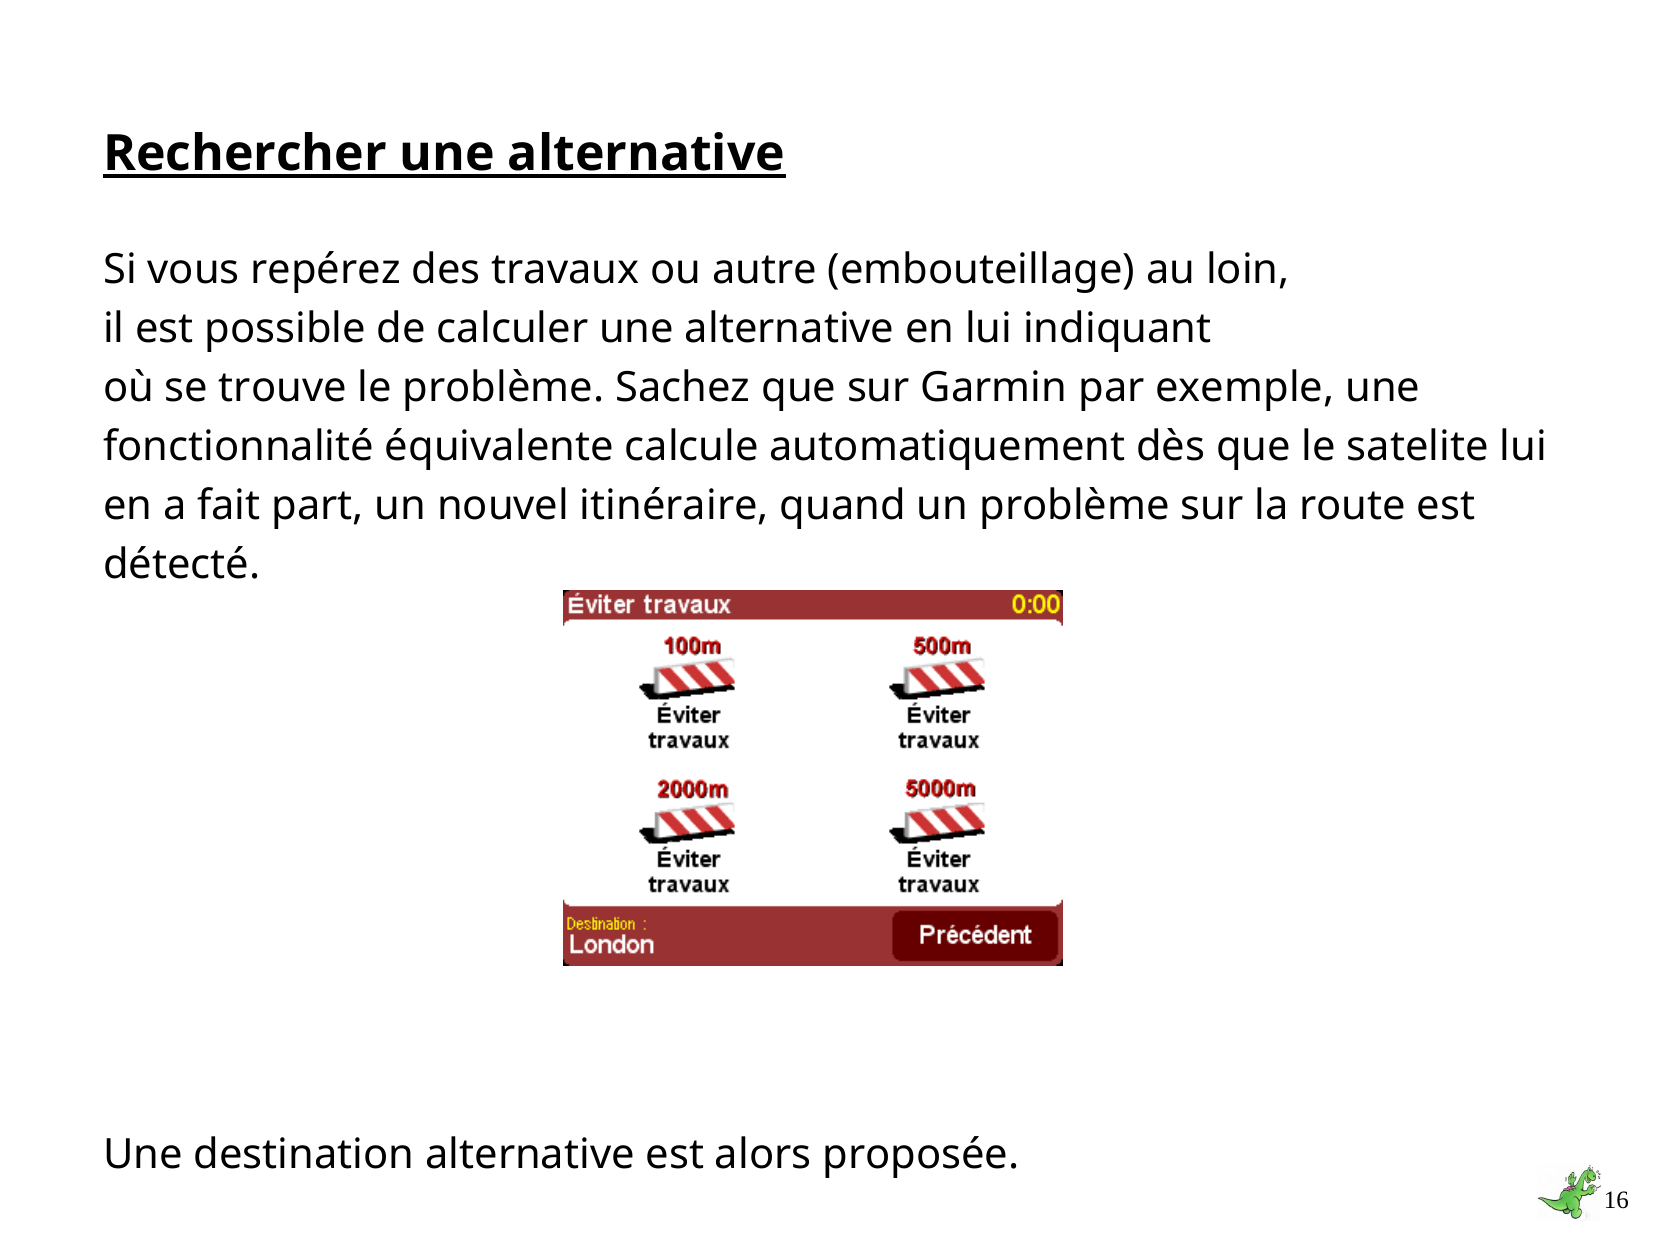

Rechercher une alternative
Si vous repérez des travaux ou autre (embouteillage) au loin,
il est possible de calculer une alternative en lui indiquant
où se trouve le problème. Sachez que sur Garmin par exemple, une fonctionnalité équivalente calcule automatiquement dès que le satelite lui en a fait part, un nouvel itinéraire, quand un problème sur la route est détecté.
Une destination alternative est alors proposée.
16